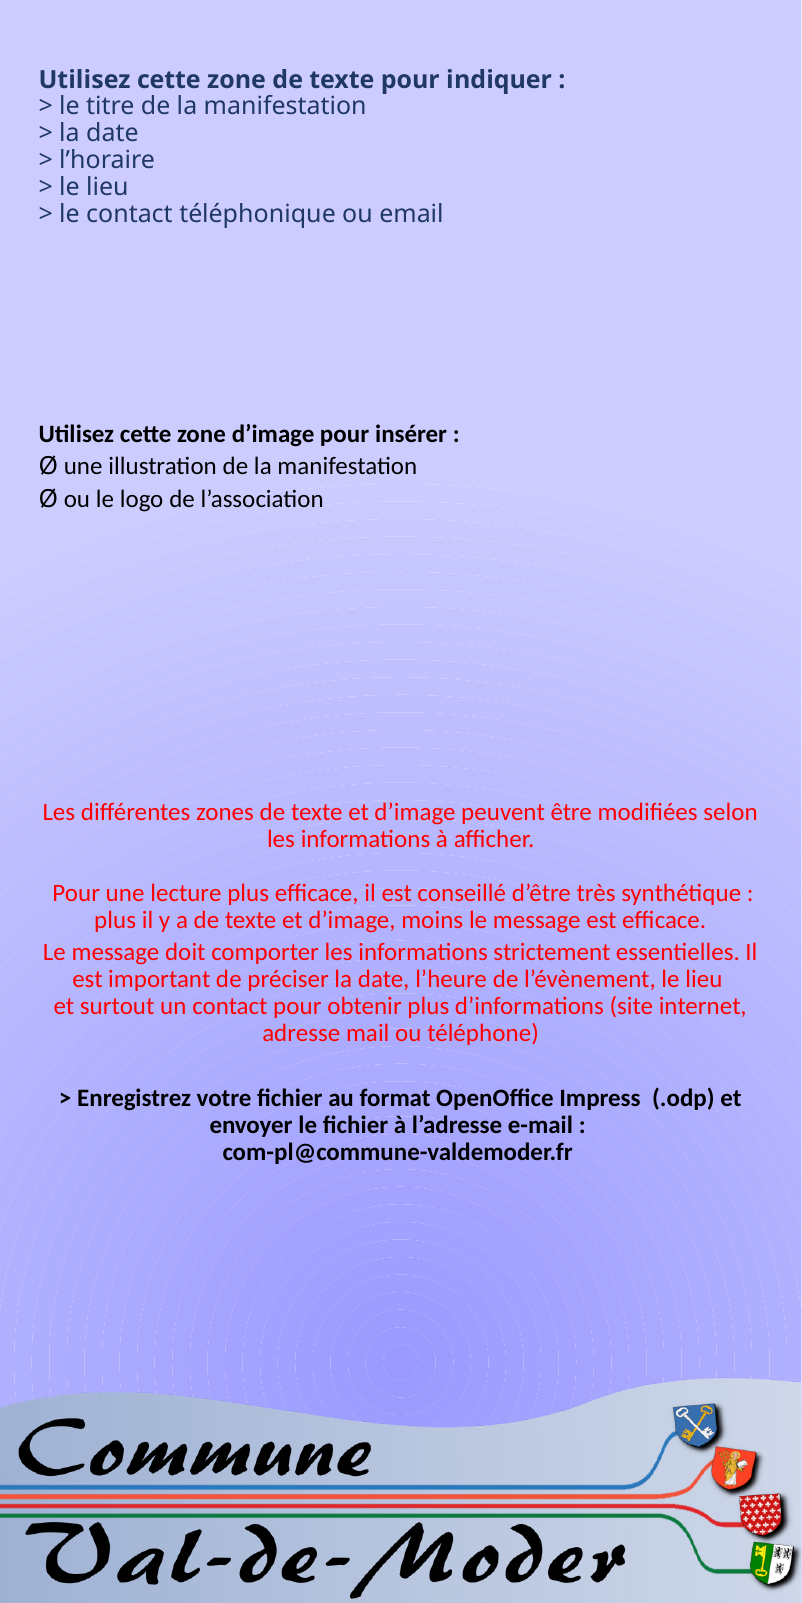

Utilisez cette zone de texte pour indiquer :
> le titre de la manifestation
> la date
> l’horaire
> le lieu
> le contact téléphonique ou email
# Utilisez cette zone d’image pour insérer :
 une illustration de la manifestation
 ou le logo de l’association
Les différentes zones de texte et d’image peuvent être modifiées selon les informations à afficher.
 Pour une lecture plus efficace, il est conseillé d’être très synthétique : plus il y a de texte et d’image, moins le message est efficace.
Le message doit comporter les informations strictement essentielles. Il est important de préciser la date, l’heure de l’évènement, le lieu
et surtout un contact pour obtenir plus d’informations (site internet, adresse mail ou téléphone)
> Enregistrez votre fichier au format OpenOffice Impress (.odp) et envoyer le fichier à l’adresse e-mail : com-pl@commune-valdemoder.fr